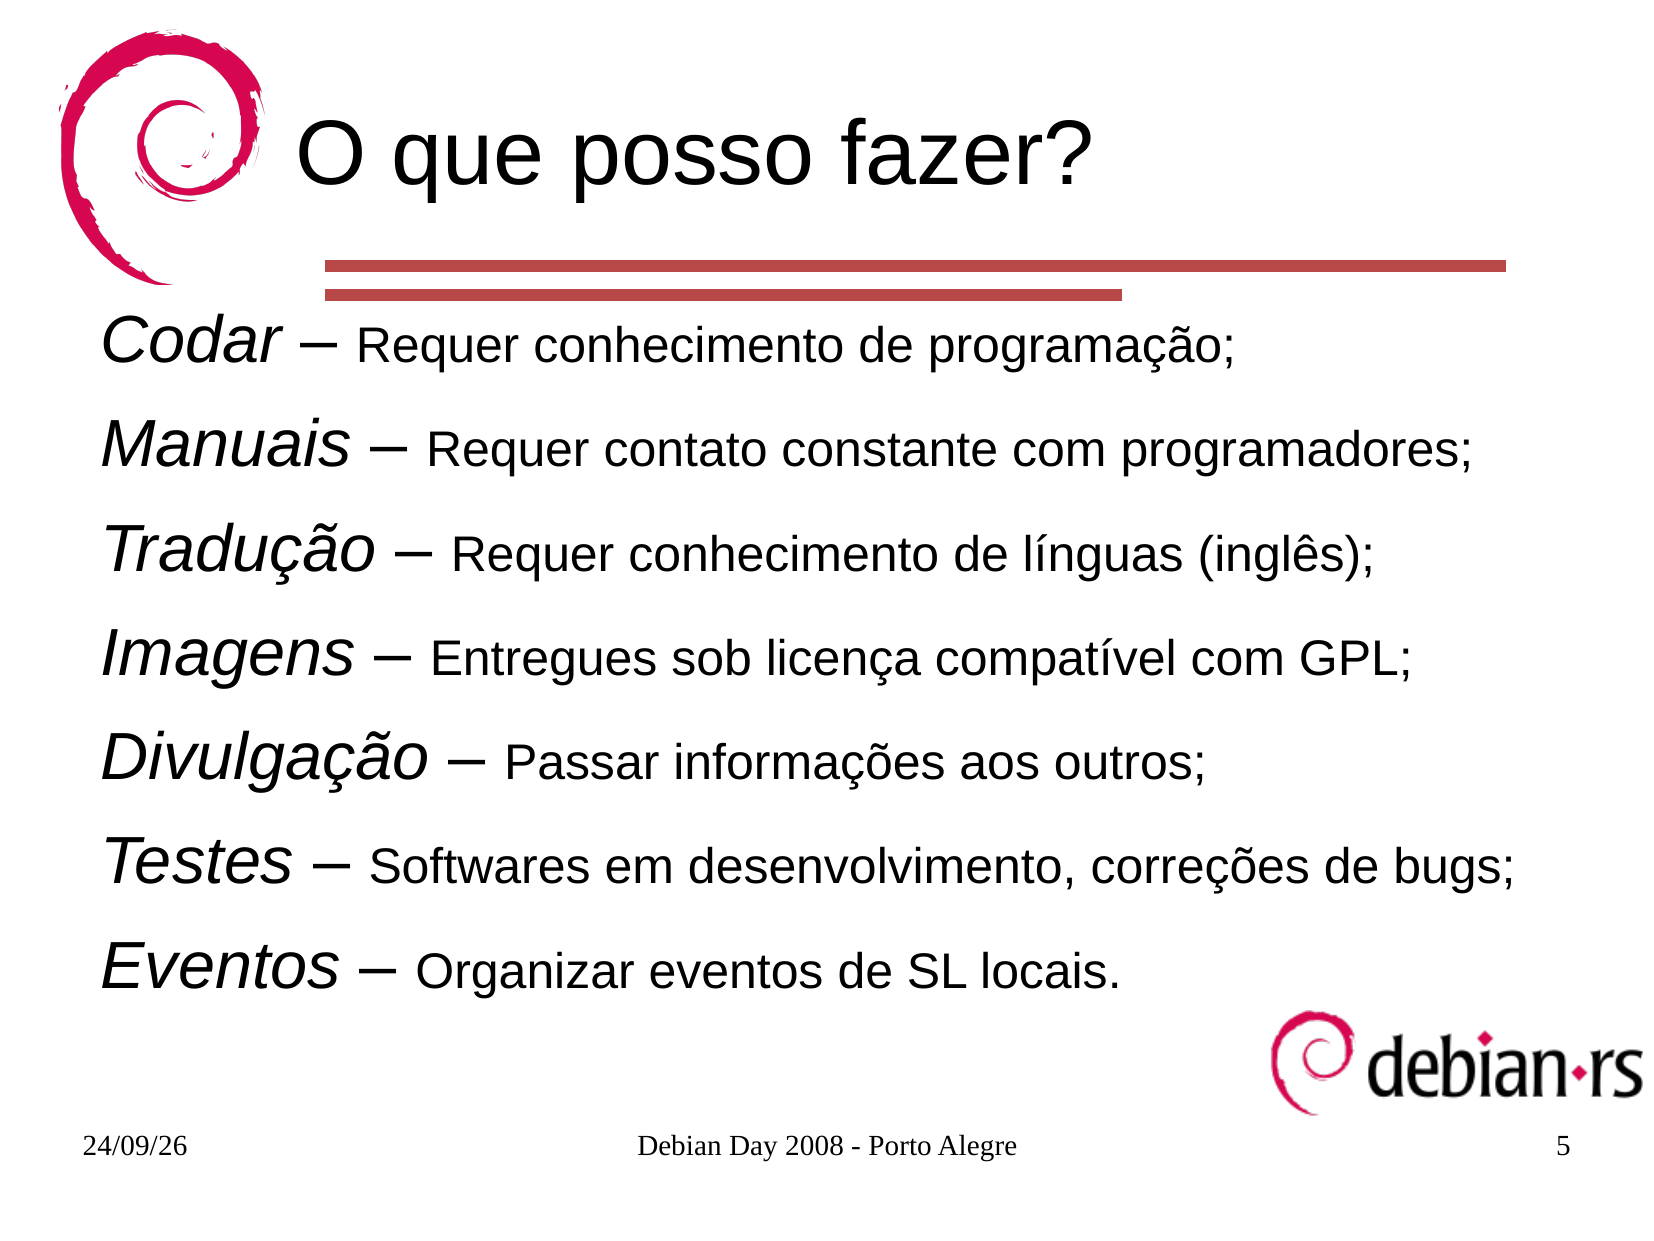

# O que posso fazer?
Codar – Requer conhecimento de programação;
Manuais – Requer contato constante com programadores;
Tradução – Requer conhecimento de línguas (inglês);
Imagens – Entregues sob licença compatível com GPL;
Divulgação – Passar informações aos outros;
Testes – Softwares em desenvolvimento, correções de bugs;
Eventos – Organizar eventos de SL locais.
Debian Day 2008 - Porto Alegre
5